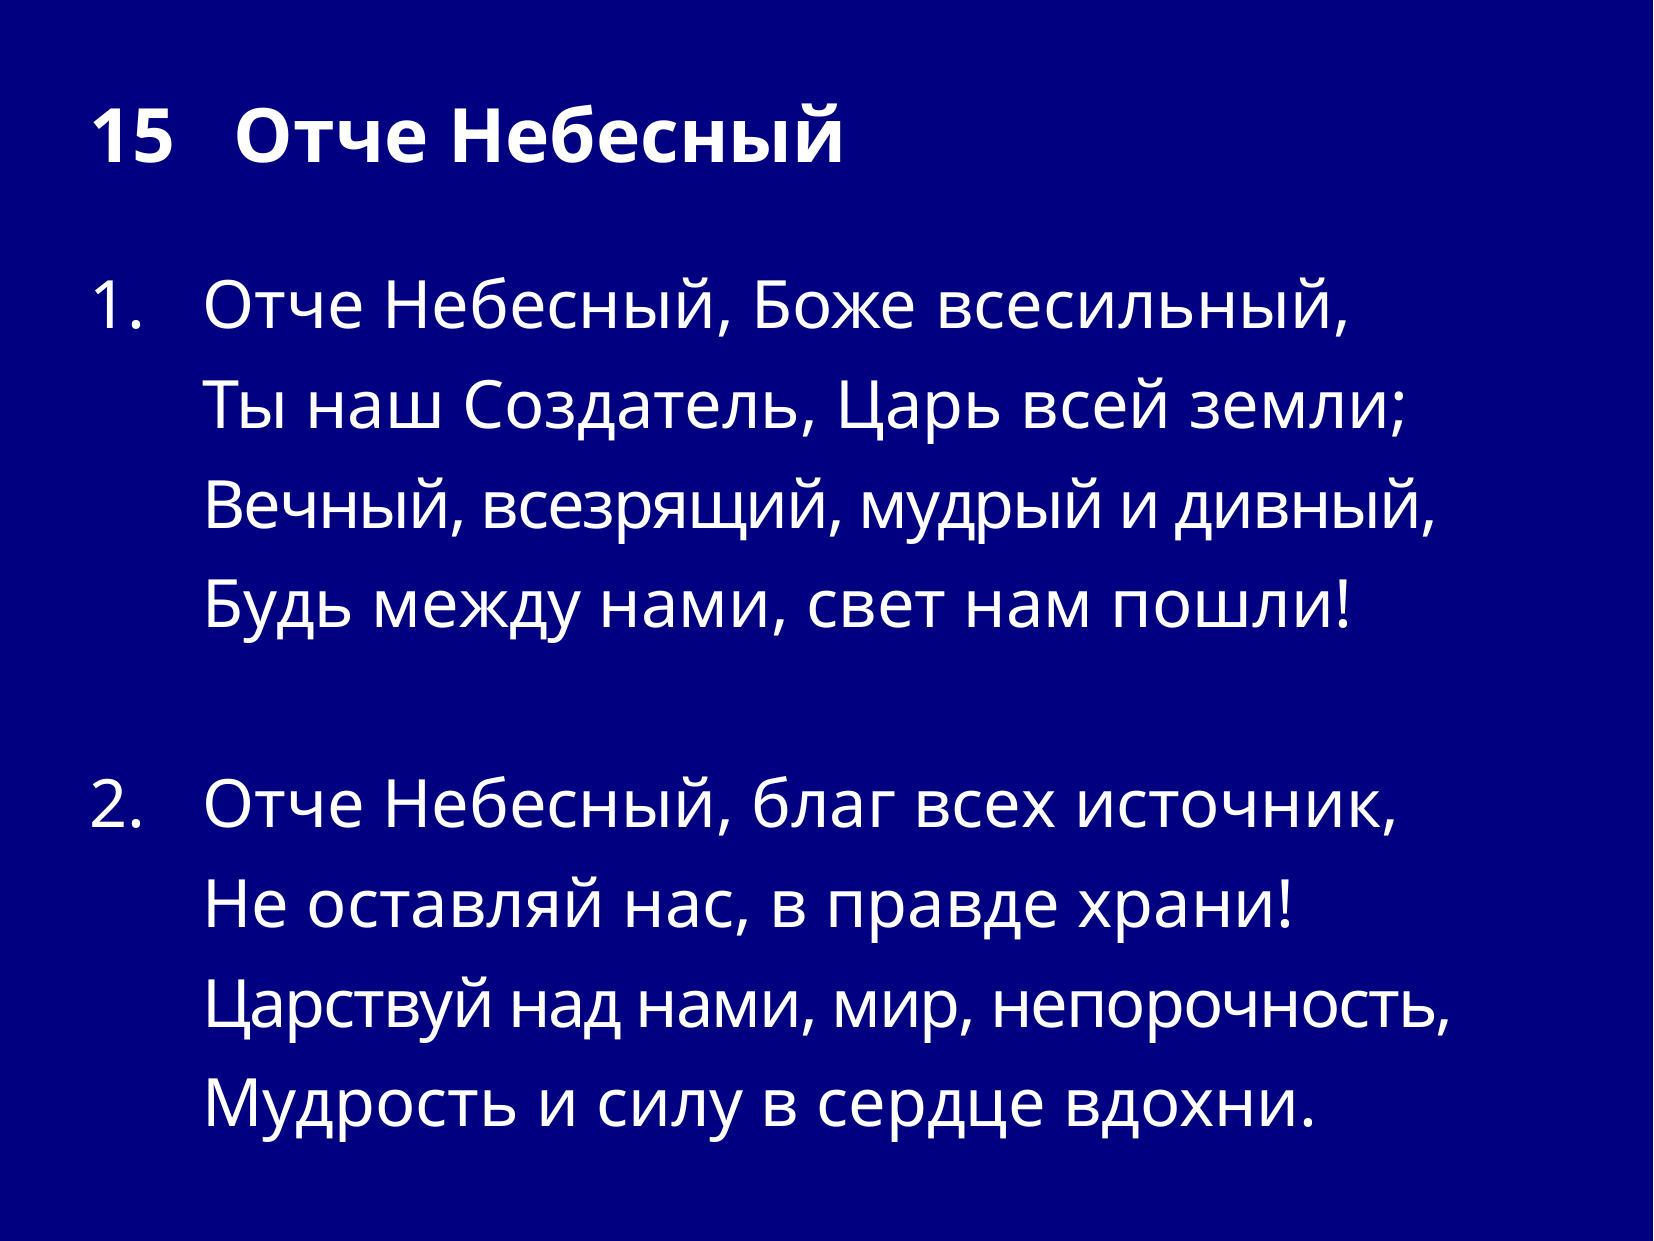

15 Отче Небесный
1.	Отче Небесный, Боже всесильный,
	Ты наш Создатель, Царь всей земли;
	Вечный, всезрящий, мудрый и дивный,
	Будь между нами, свет нам пошли!
2.	Отче Небесный, благ всех источник,
	Не оставляй нас, в правде храни!
	Царствуй над нами, мир, непорочность,
	Мудрость и силу в сердце вдохни.